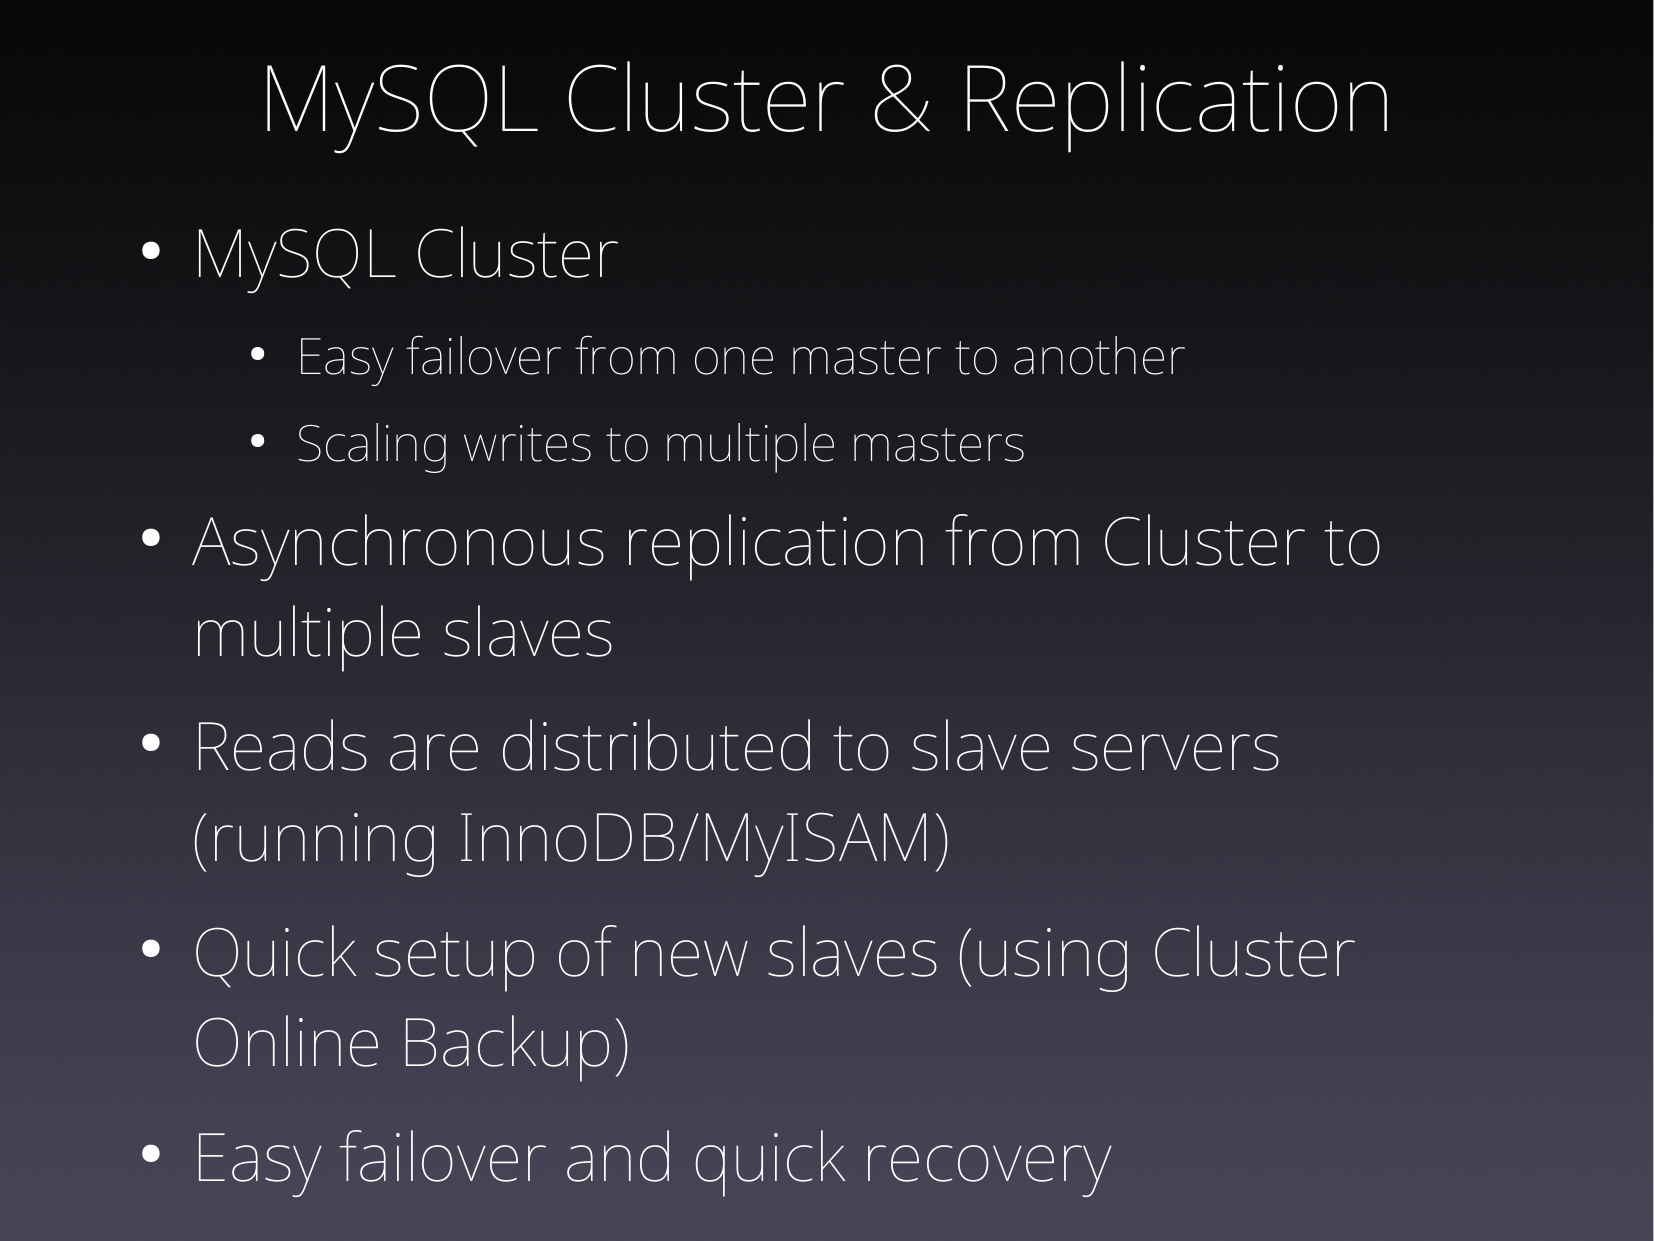

# MySQL Cluster & Replication
MySQL Cluster
Easy failover from one master to another
Scaling writes to multiple masters
Asynchronous replication from Cluster to multiple slaves
Reads are distributed to slave servers (running InnoDB/MyISAM)
Quick setup of new slaves (using Cluster Online Backup)
Easy failover and quick recovery